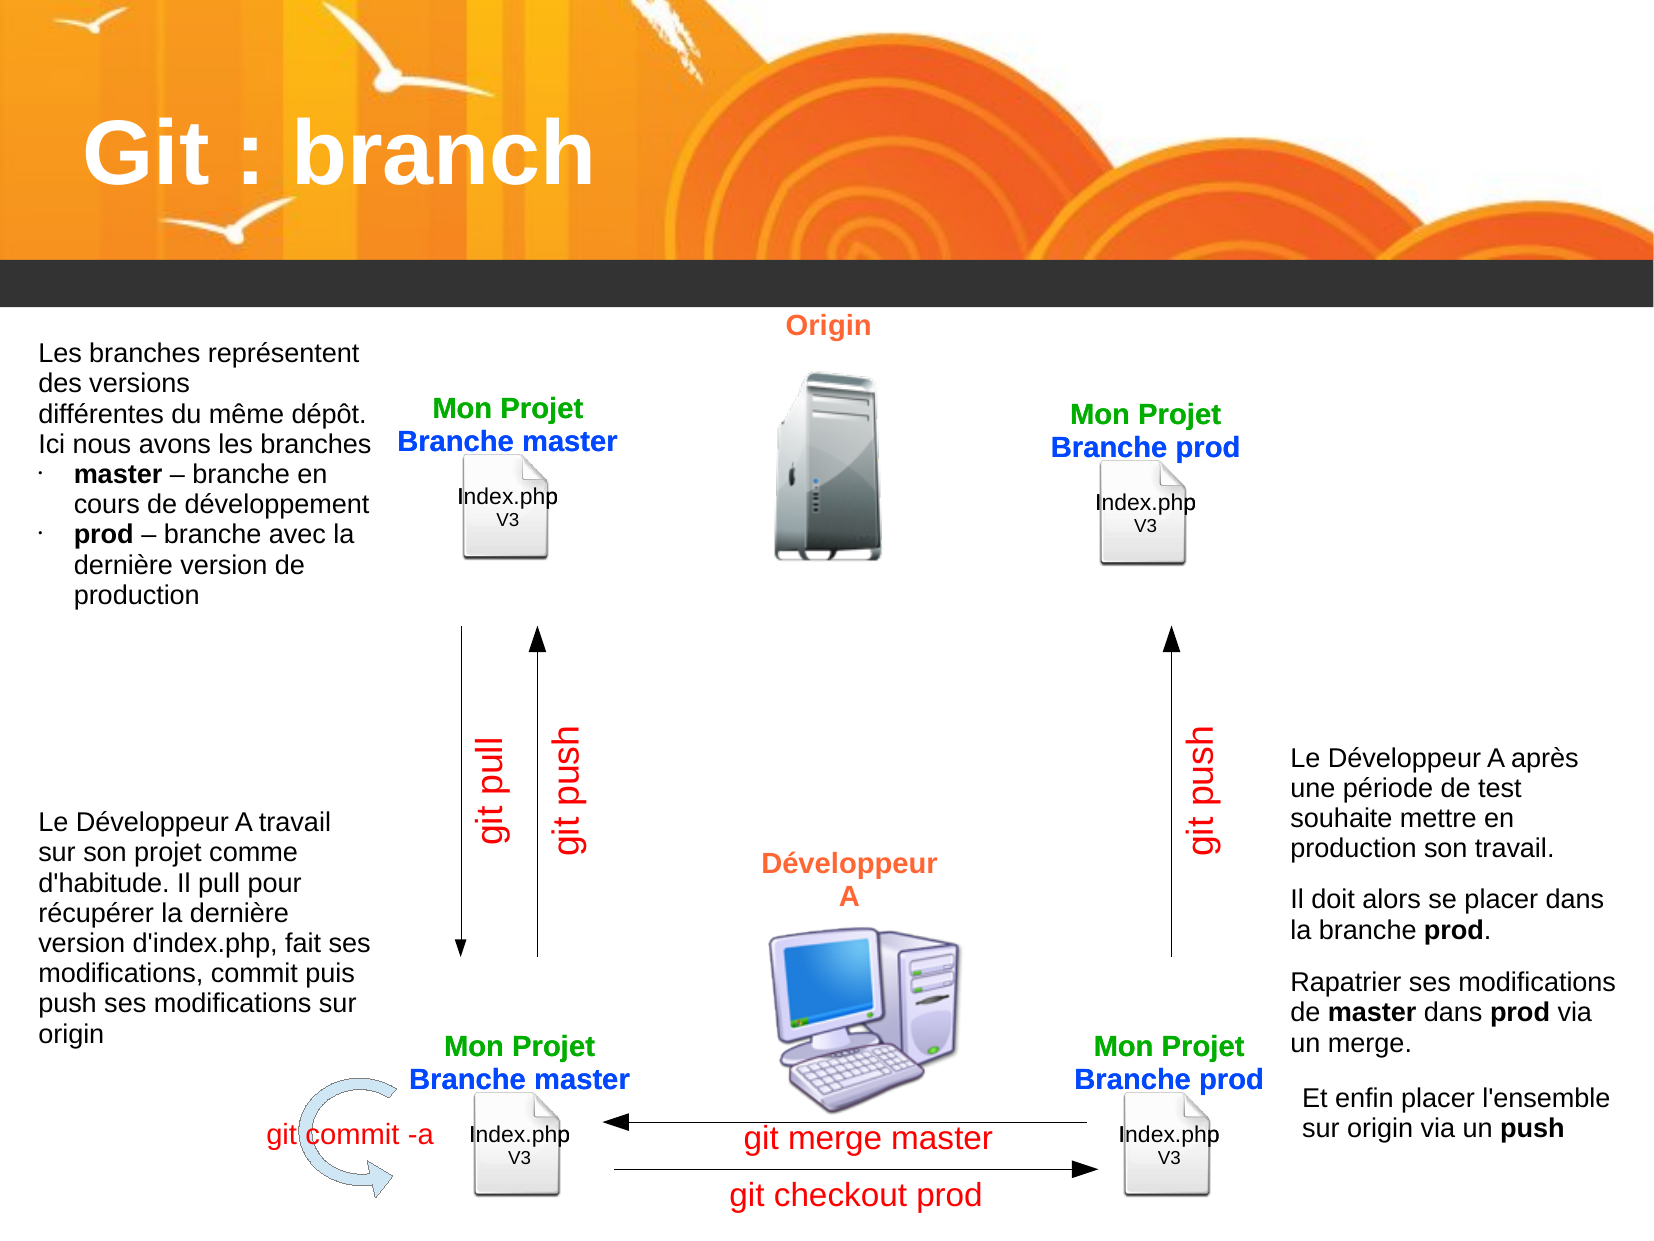

# Git : branch
Origin
Les branches représentent des versions
différentes du même dépôt. Ici nous avons les branches
master – branche en cours de développement
prod – branche avec la dernière version de production
Mon Projet
Branche master
Index.php
V1
Mon Projet
Branche master
Index.php
V3
Mon Projet
Branche prod
Index.php
V1
Mon Projet
Branche prod
Index.php
V3
git push
git push
git pull
Le Développeur A après une période de test souhaite mettre en production son travail.
Le Développeur A travail sur son projet comme d'habitude. Il pull pour récupérer la dernière version d'index.php, fait ses modifications, commit puis push ses modifications sur origin
Développeur
A
Il doit alors se placer dans la branche prod.
Rapatrier ses modifications de master dans prod via un merge.
Mon Projet
Branche master
Index.php
V1
Mon Projet
Branche master
Index.php
V3
Mon Projet
Branche prod
Index.php
V1
Mon Projet
Branche prod
Index.php
V3
git commit -a
Et enfin placer l'ensemble sur origin via un push
git merge master
git checkout prod